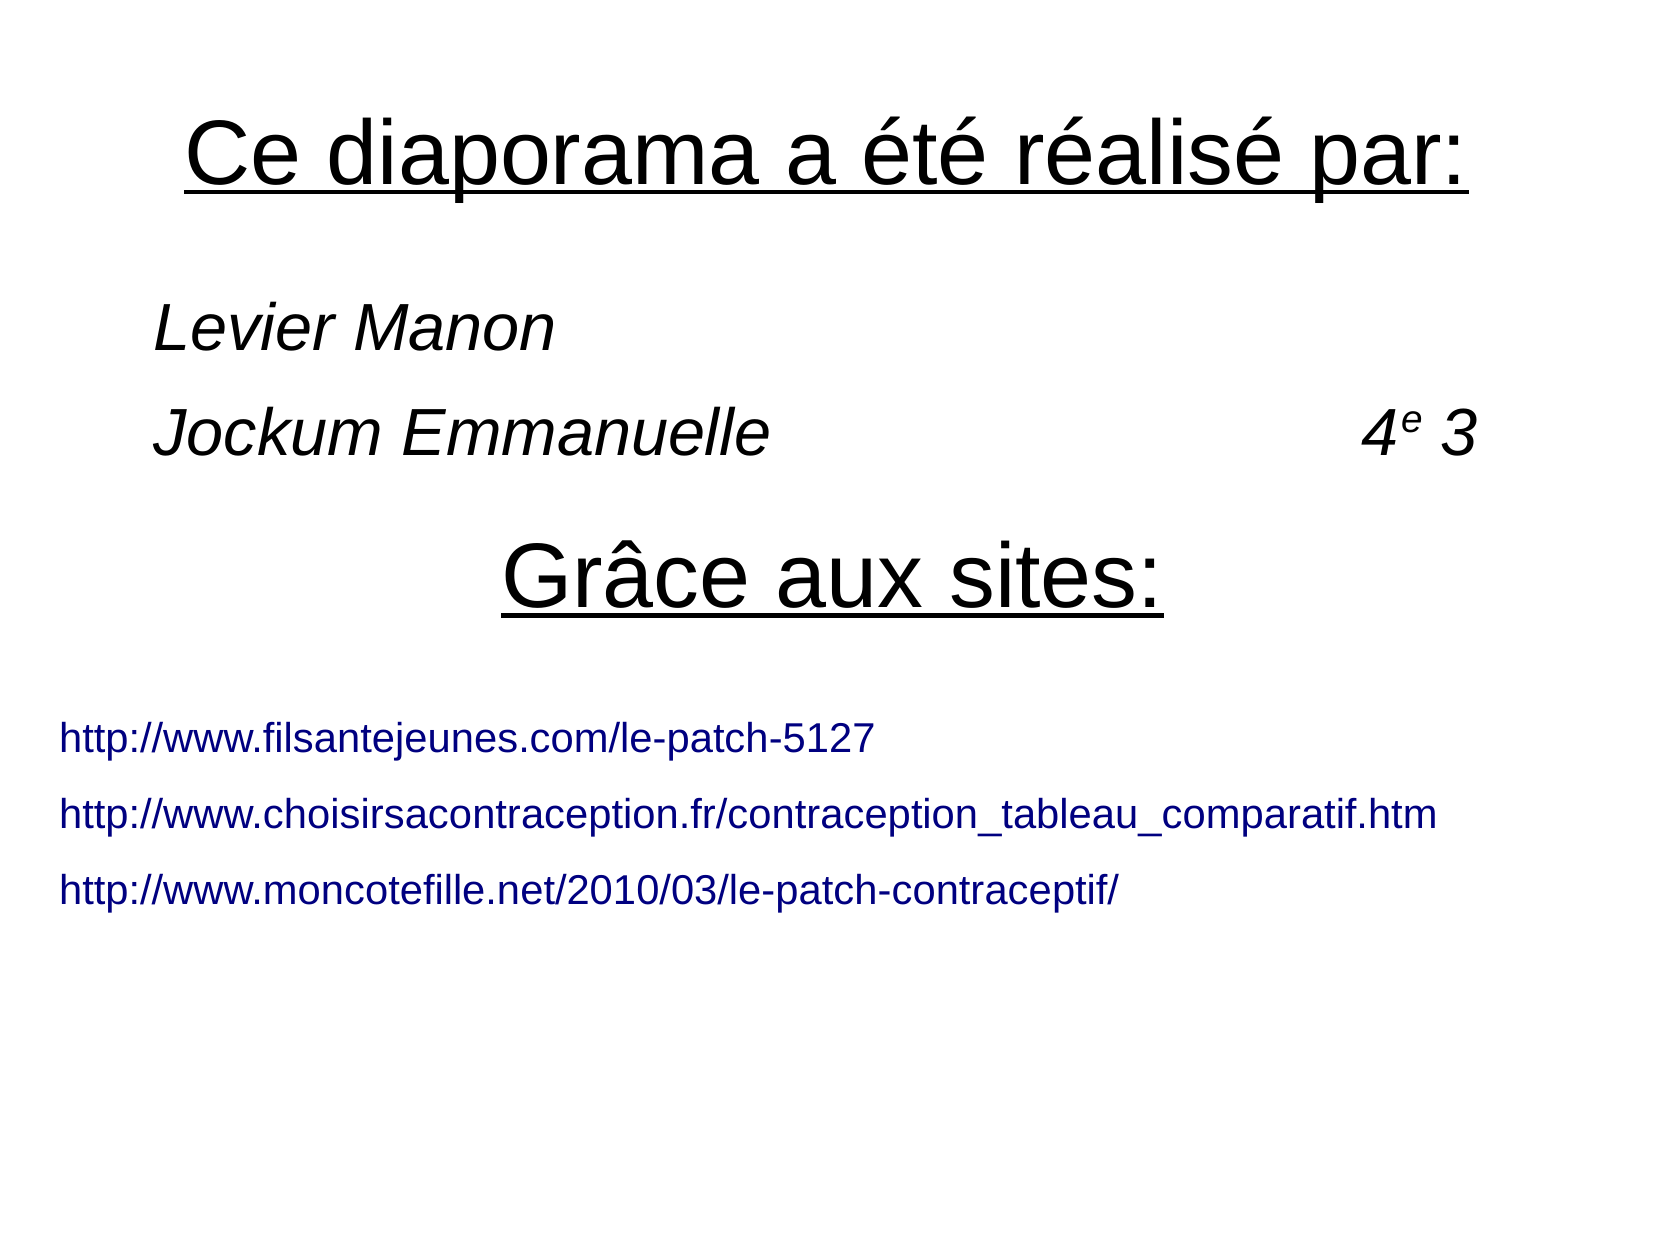

# Ce diaporama a été réalisé par:
Levier Manon
Jockum Emmanuelle 4e 3
Grâce aux sites:
http://www.filsantejeunes.com/le-patch-5127
http://www.choisirsacontraception.fr/contraception_tableau_comparatif.htm
http://www.moncotefille.net/2010/03/le-patch-contraceptif/